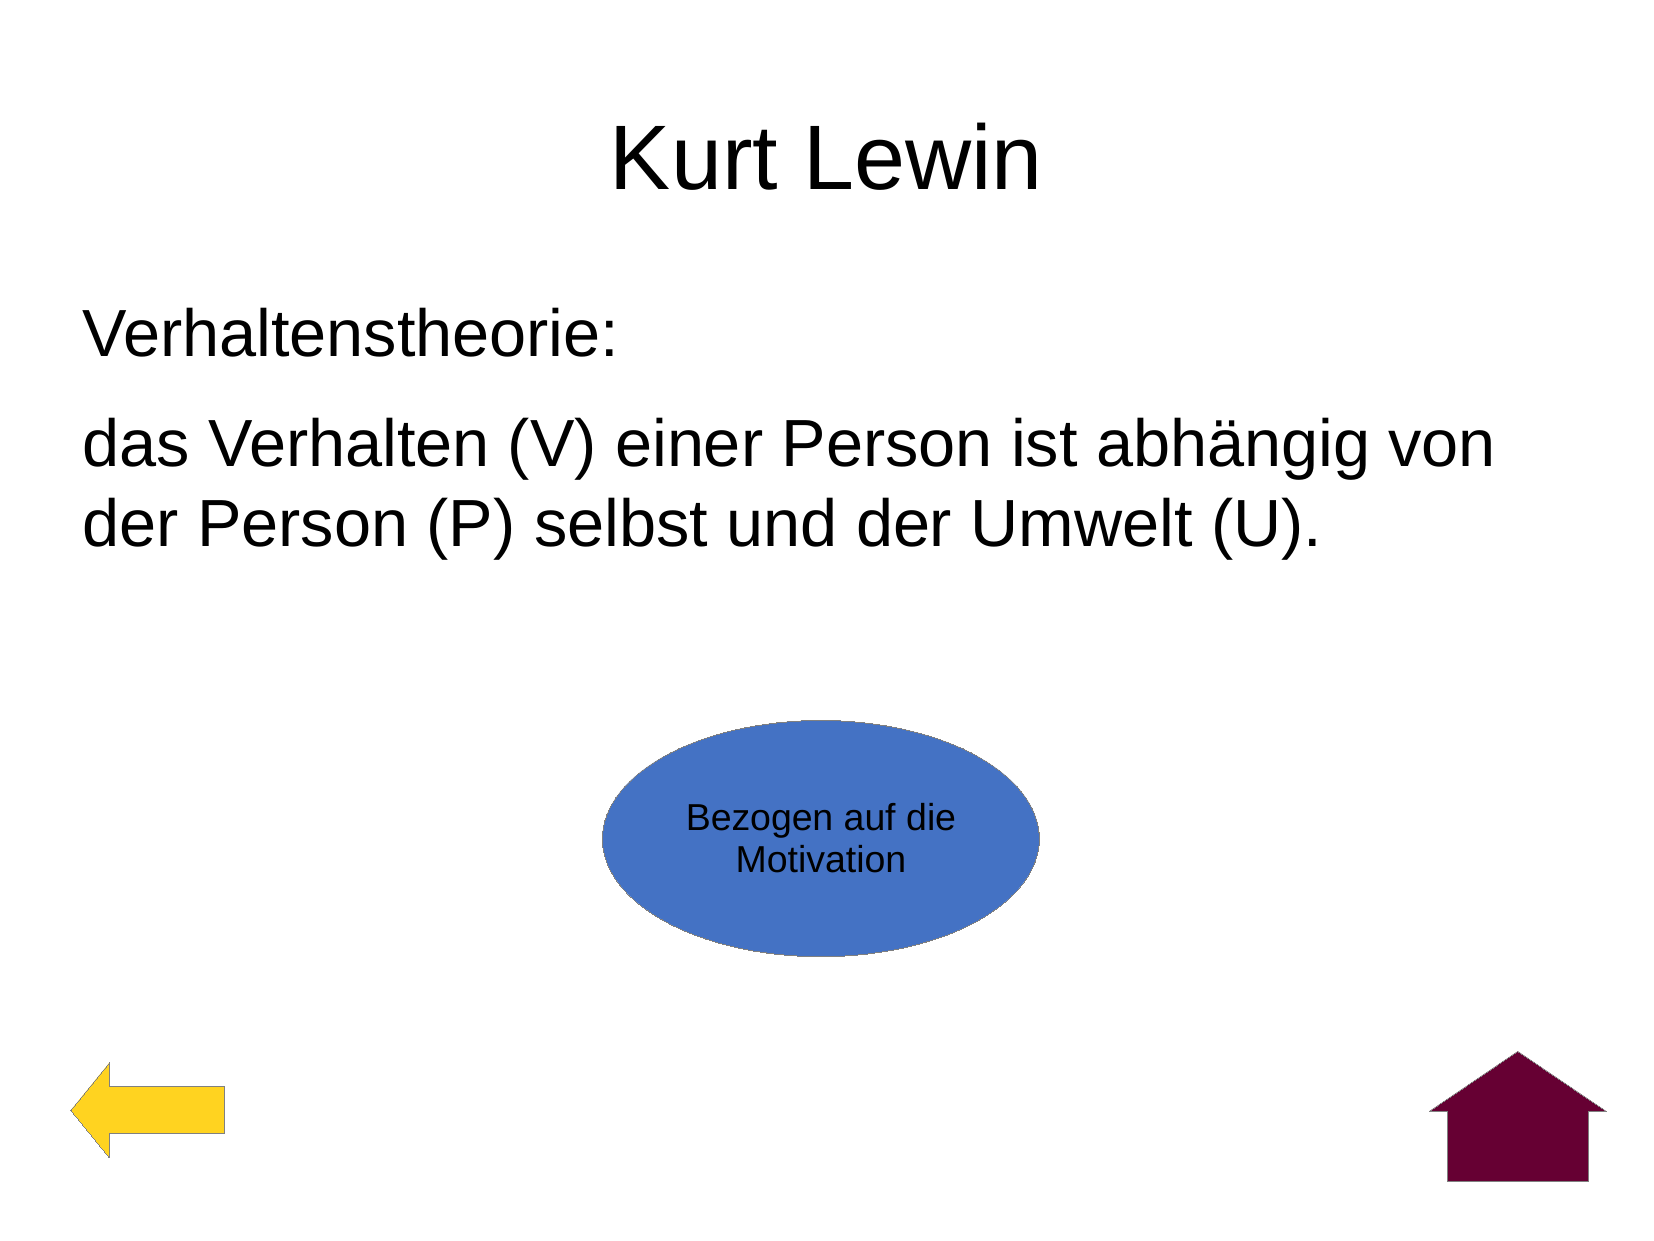

# Kurt Lewin
Verhaltenstheorie:
das Verhalten (V) einer Person ist abhängig von der Person (P) selbst und der Umwelt (U).
Bezogen auf die
Motivation